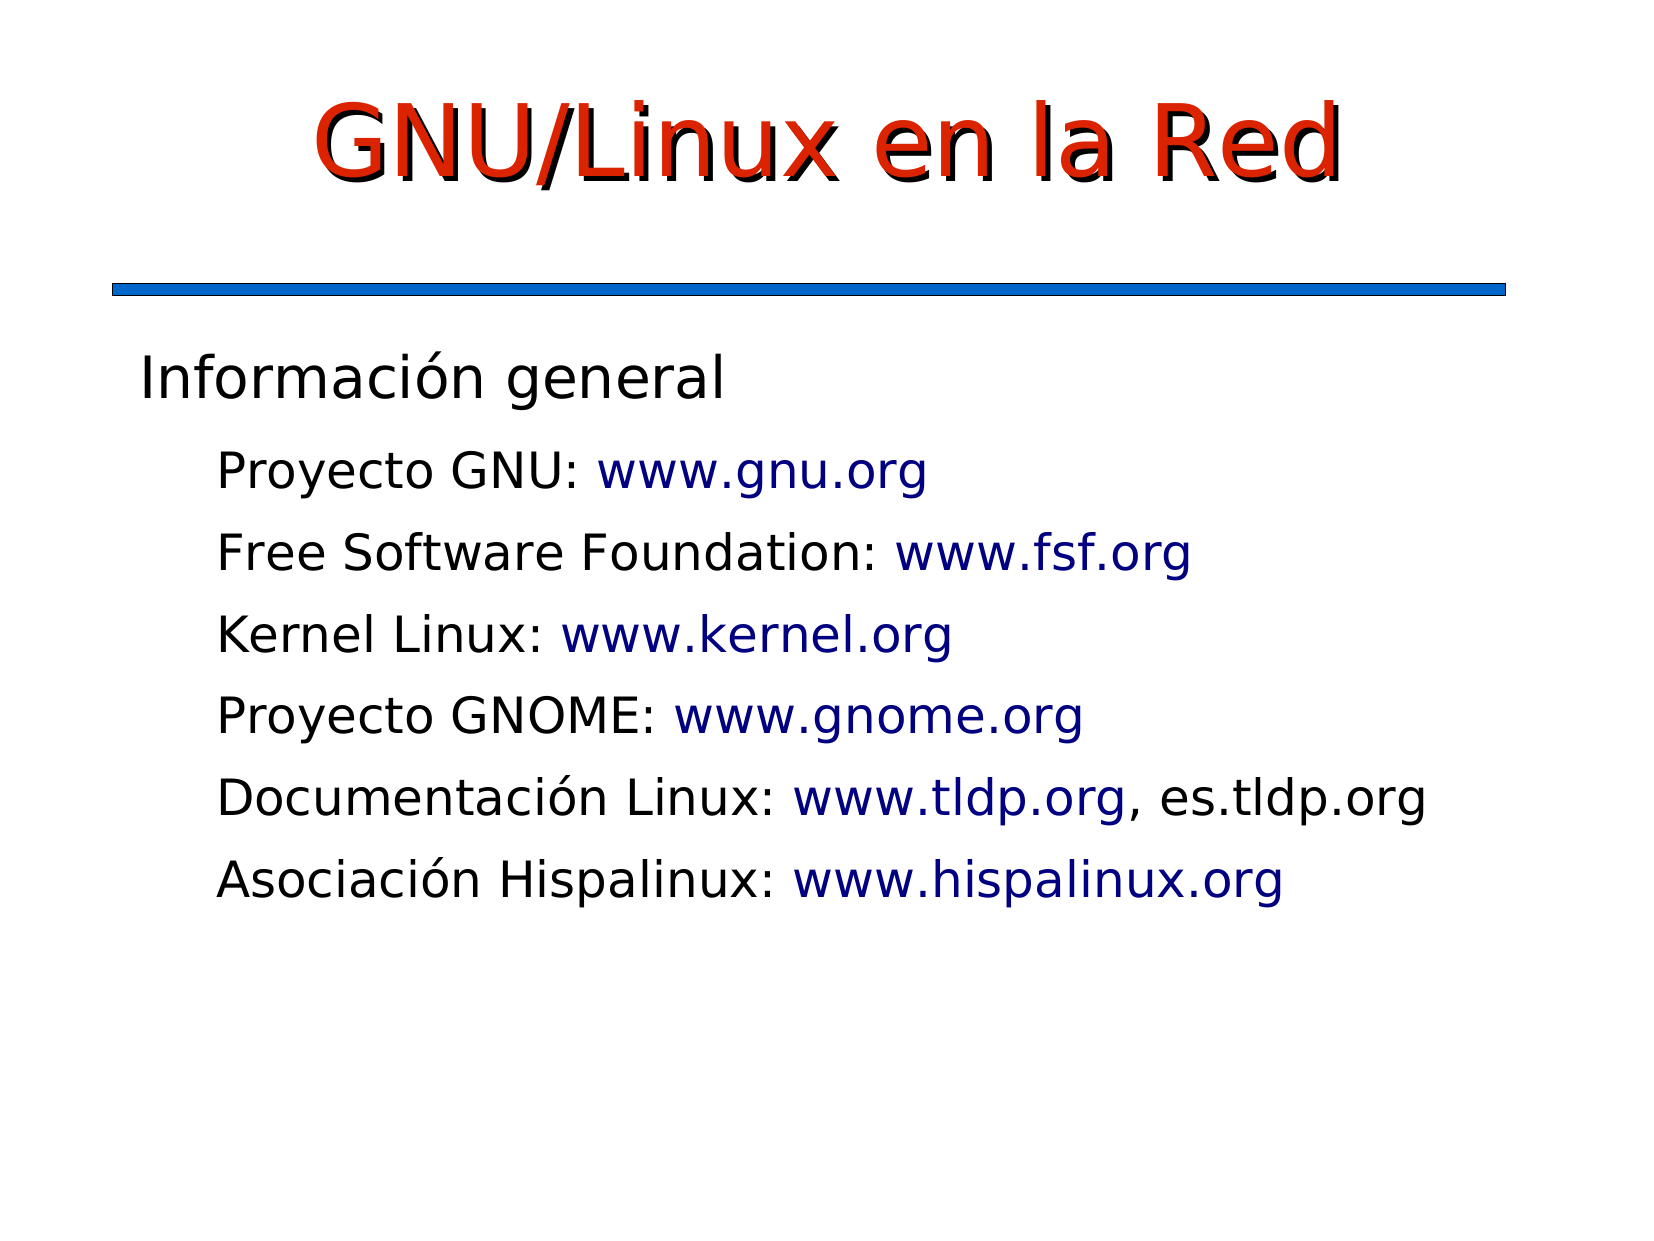

# GNU/Linux en la Red
Información general
Proyecto GNU: www.gnu.org
Free Software Foundation: www.fsf.org
Kernel Linux: www.kernel.org
Proyecto GNOME: www.gnome.org
Documentación Linux: www.tldp.org, es.tldp.org
Asociación Hispalinux: www.hispalinux.org